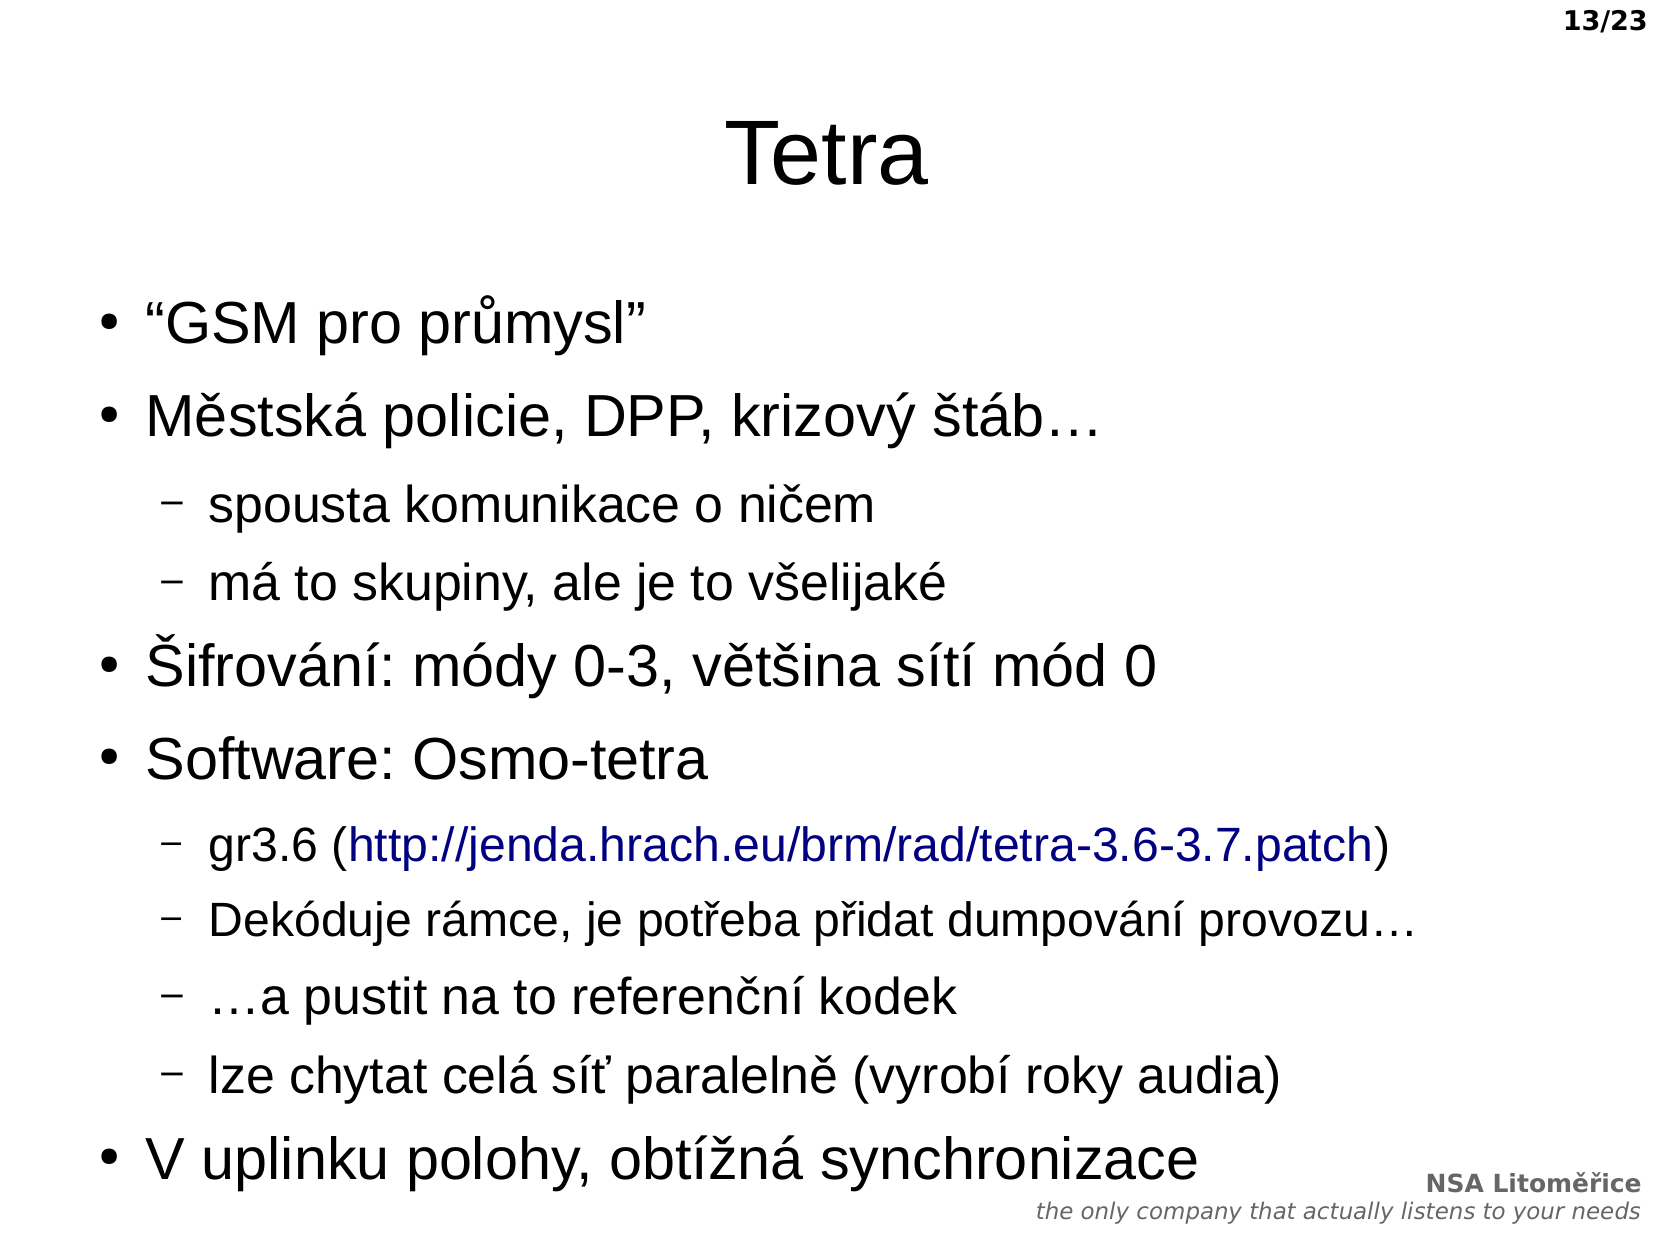

aaa
# Tetra
“GSM pro průmysl”
Městská policie, DPP, krizový štáb…
spousta komunikace o ničem
má to skupiny, ale je to všelijaké
Šifrování: módy 0-3, většina sítí mód 0
Software: Osmo-tetra
gr3.6 (http://jenda.hrach.eu/brm/rad/tetra-3.6-3.7.patch)
Dekóduje rámce, je potřeba přidat dumpování provozu…
…a pustit na to referenční kodek
lze chytat celá síť paralelně (vyrobí roky audia)
V uplinku polohy, obtížná synchronizace
13